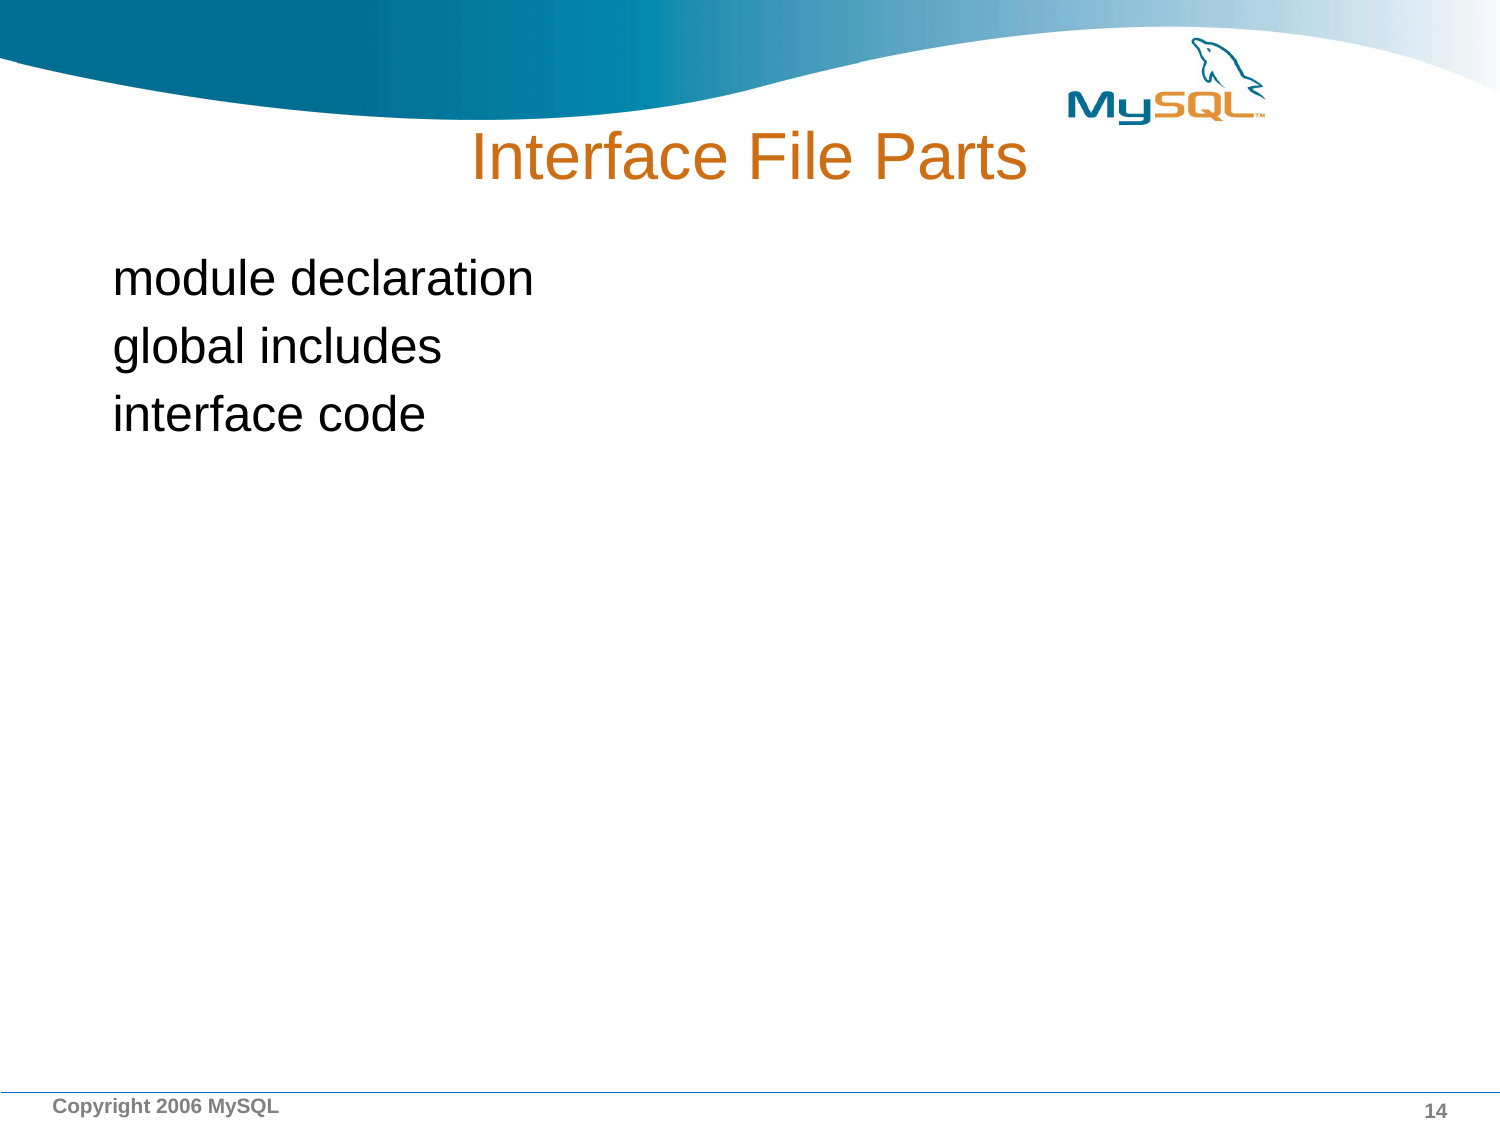

# Interface File Parts
module declaration
global includes
interface code